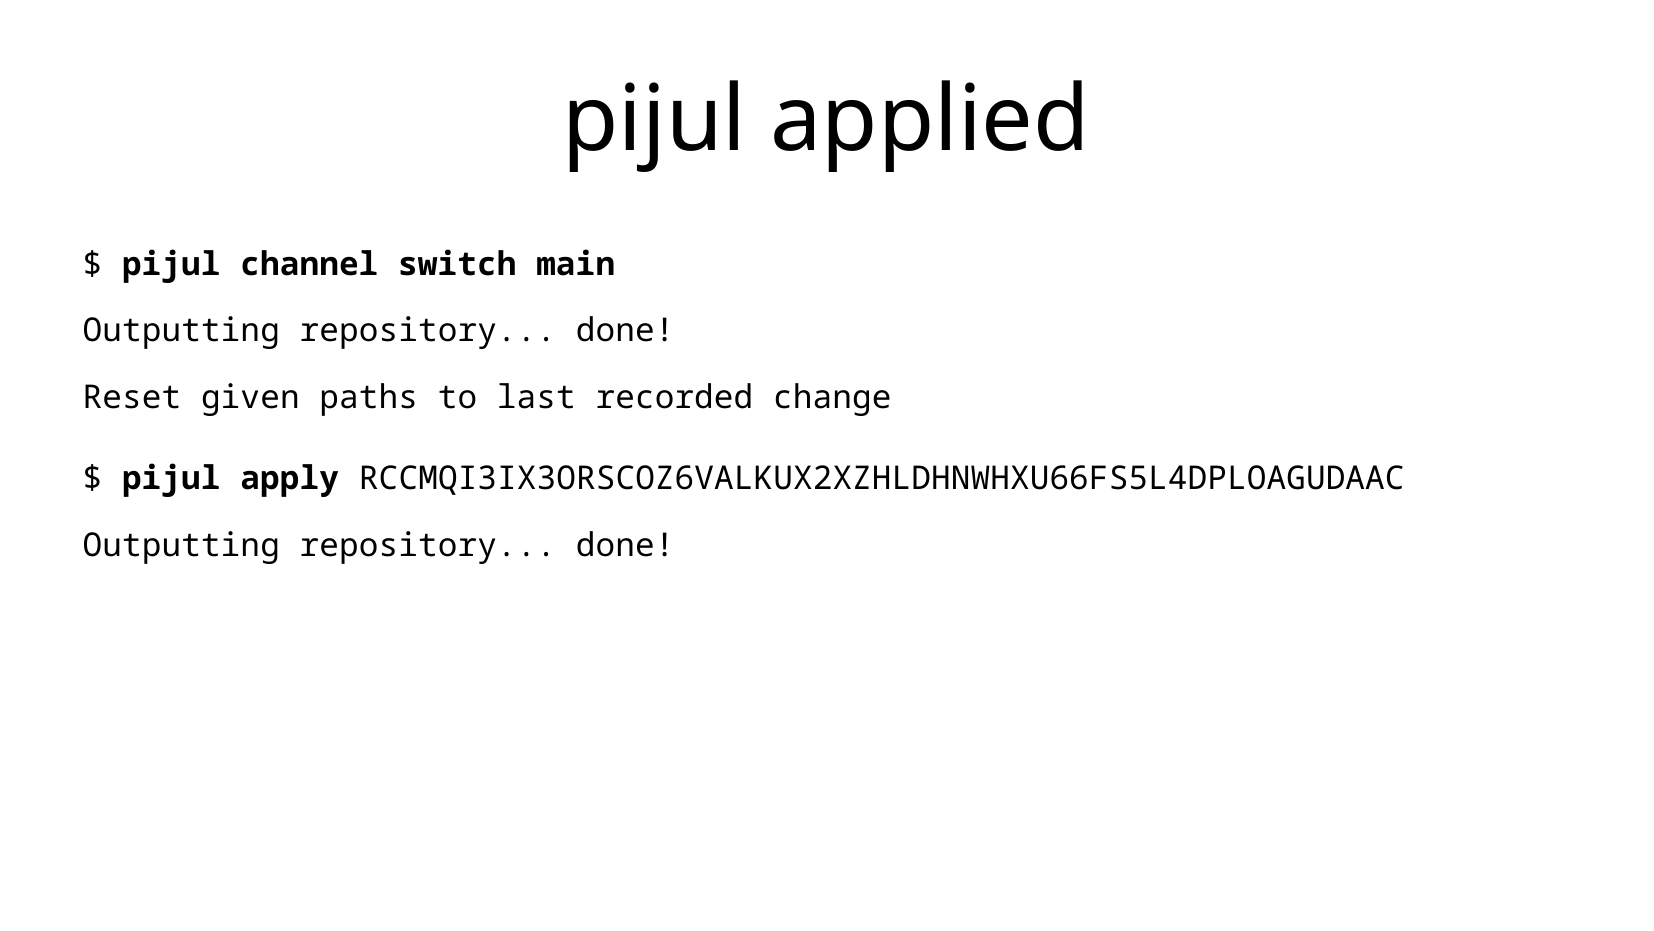

# pijul applied
$ pijul channel switch main
Outputting repository... done!
Reset given paths to last recorded change
$ pijul apply RCCMQI3IX3ORSCOZ6VALKUX2XZHLDHNWHXU66FS5L4DPLOAGUDAAC
Outputting repository... done!